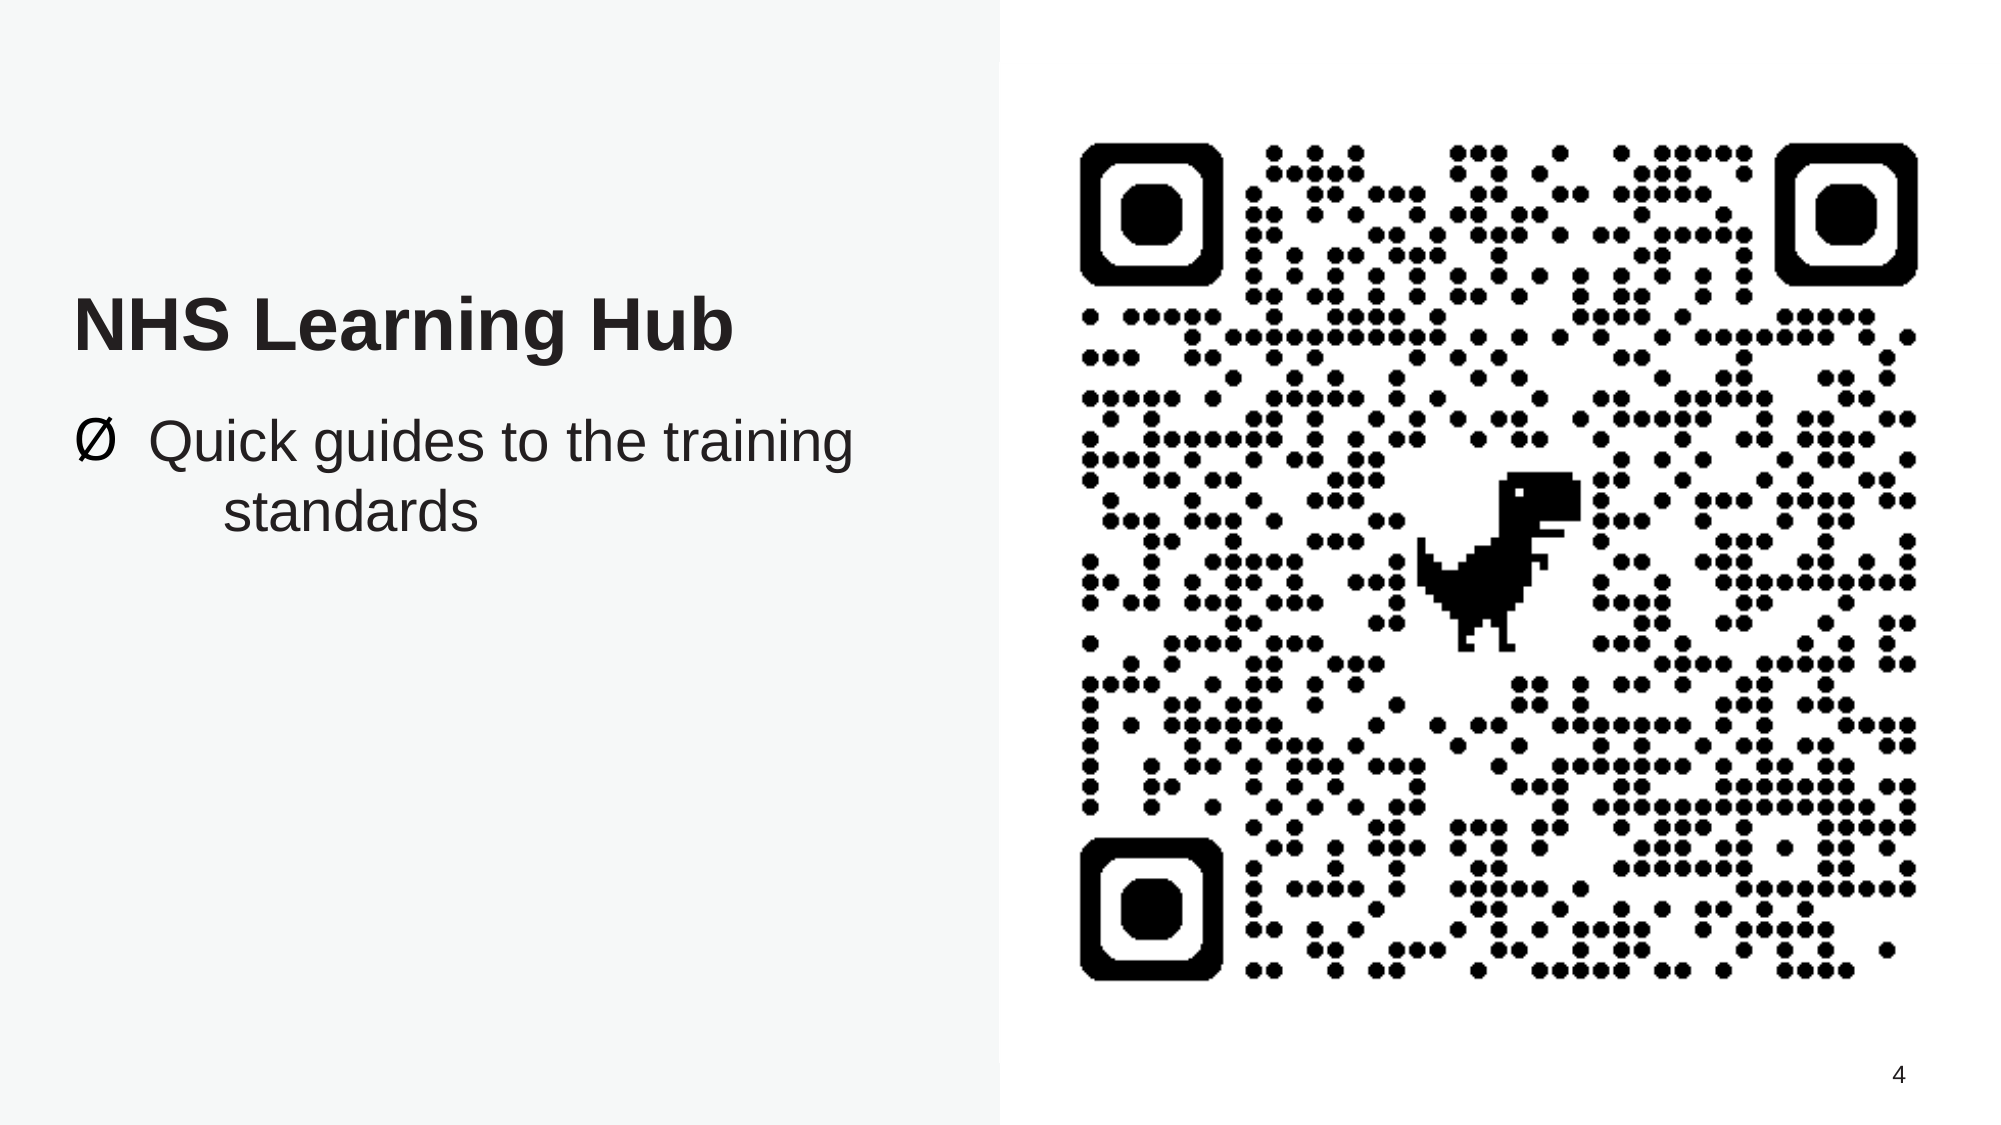

# NHS Learning Hub
Quick guides to the training standards